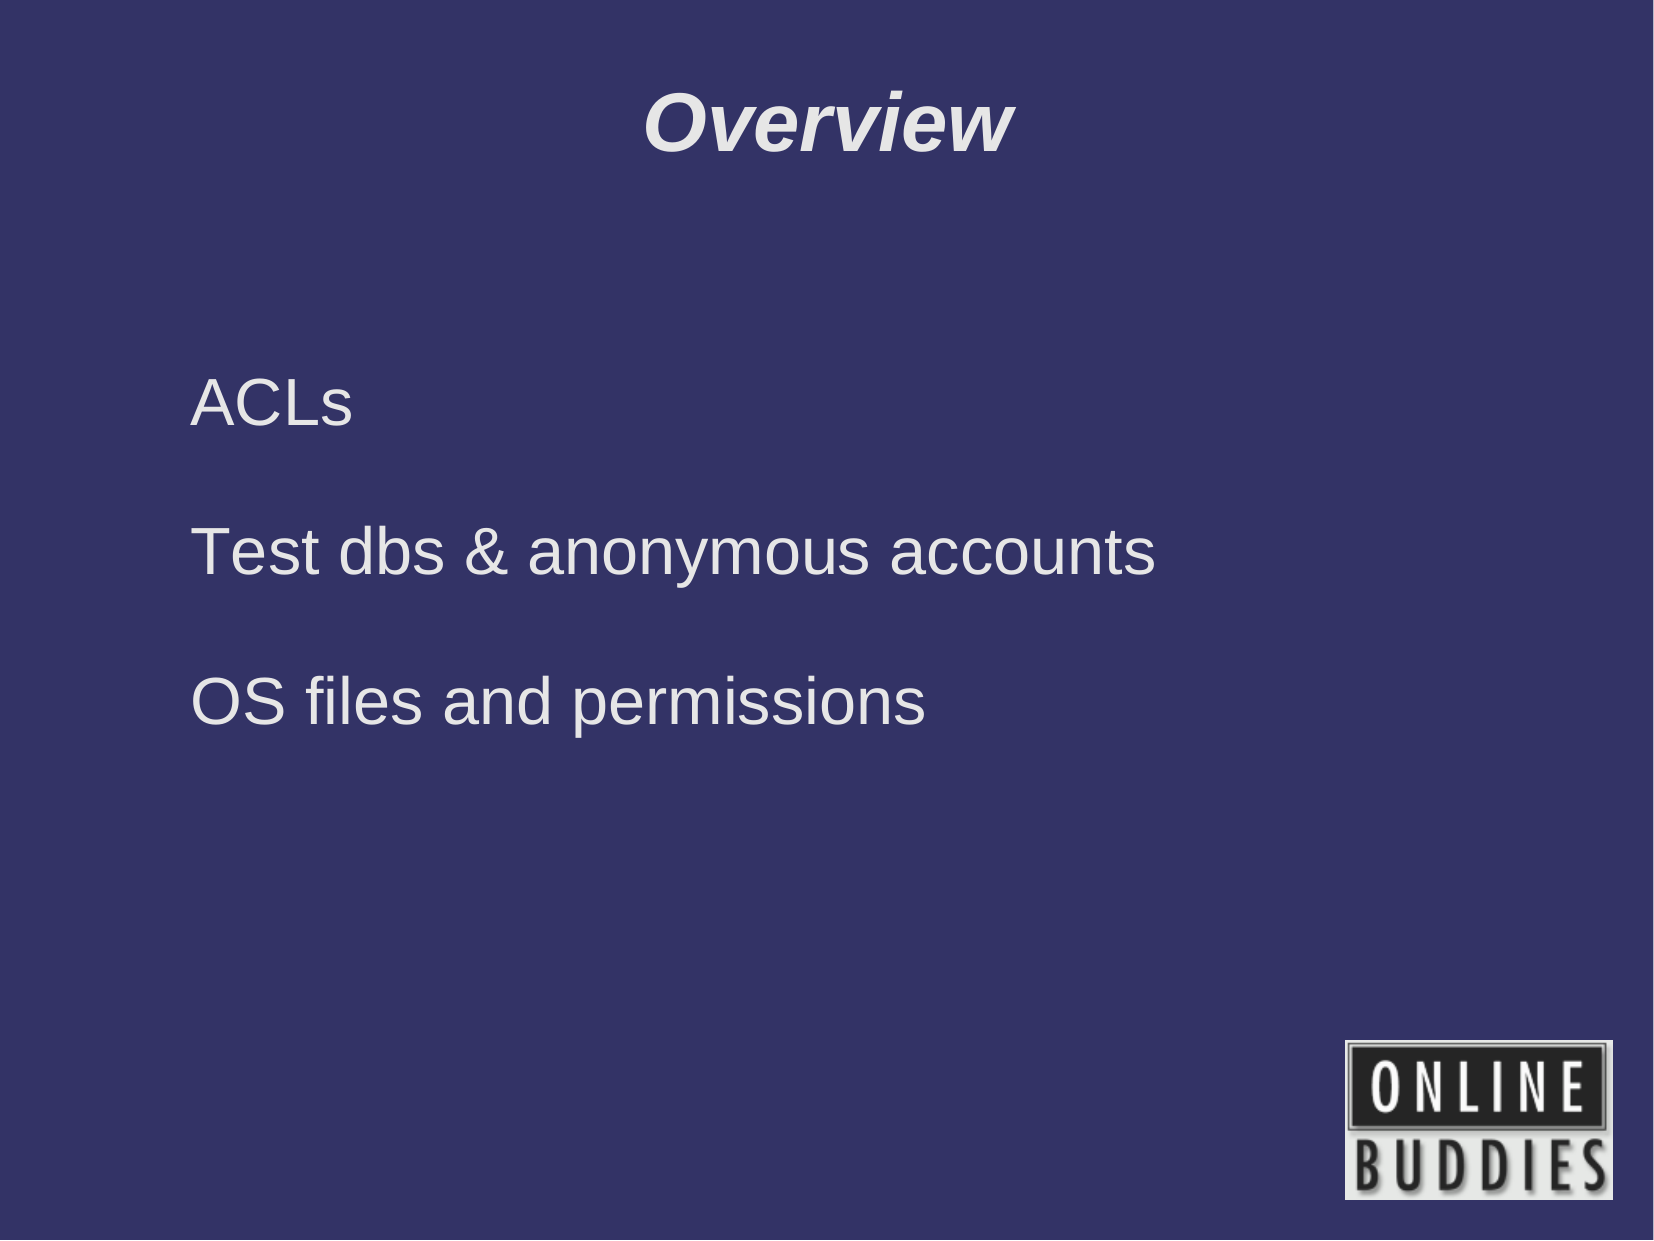

# Overview
ACLs
Test dbs & anonymous accounts
OS files and permissions